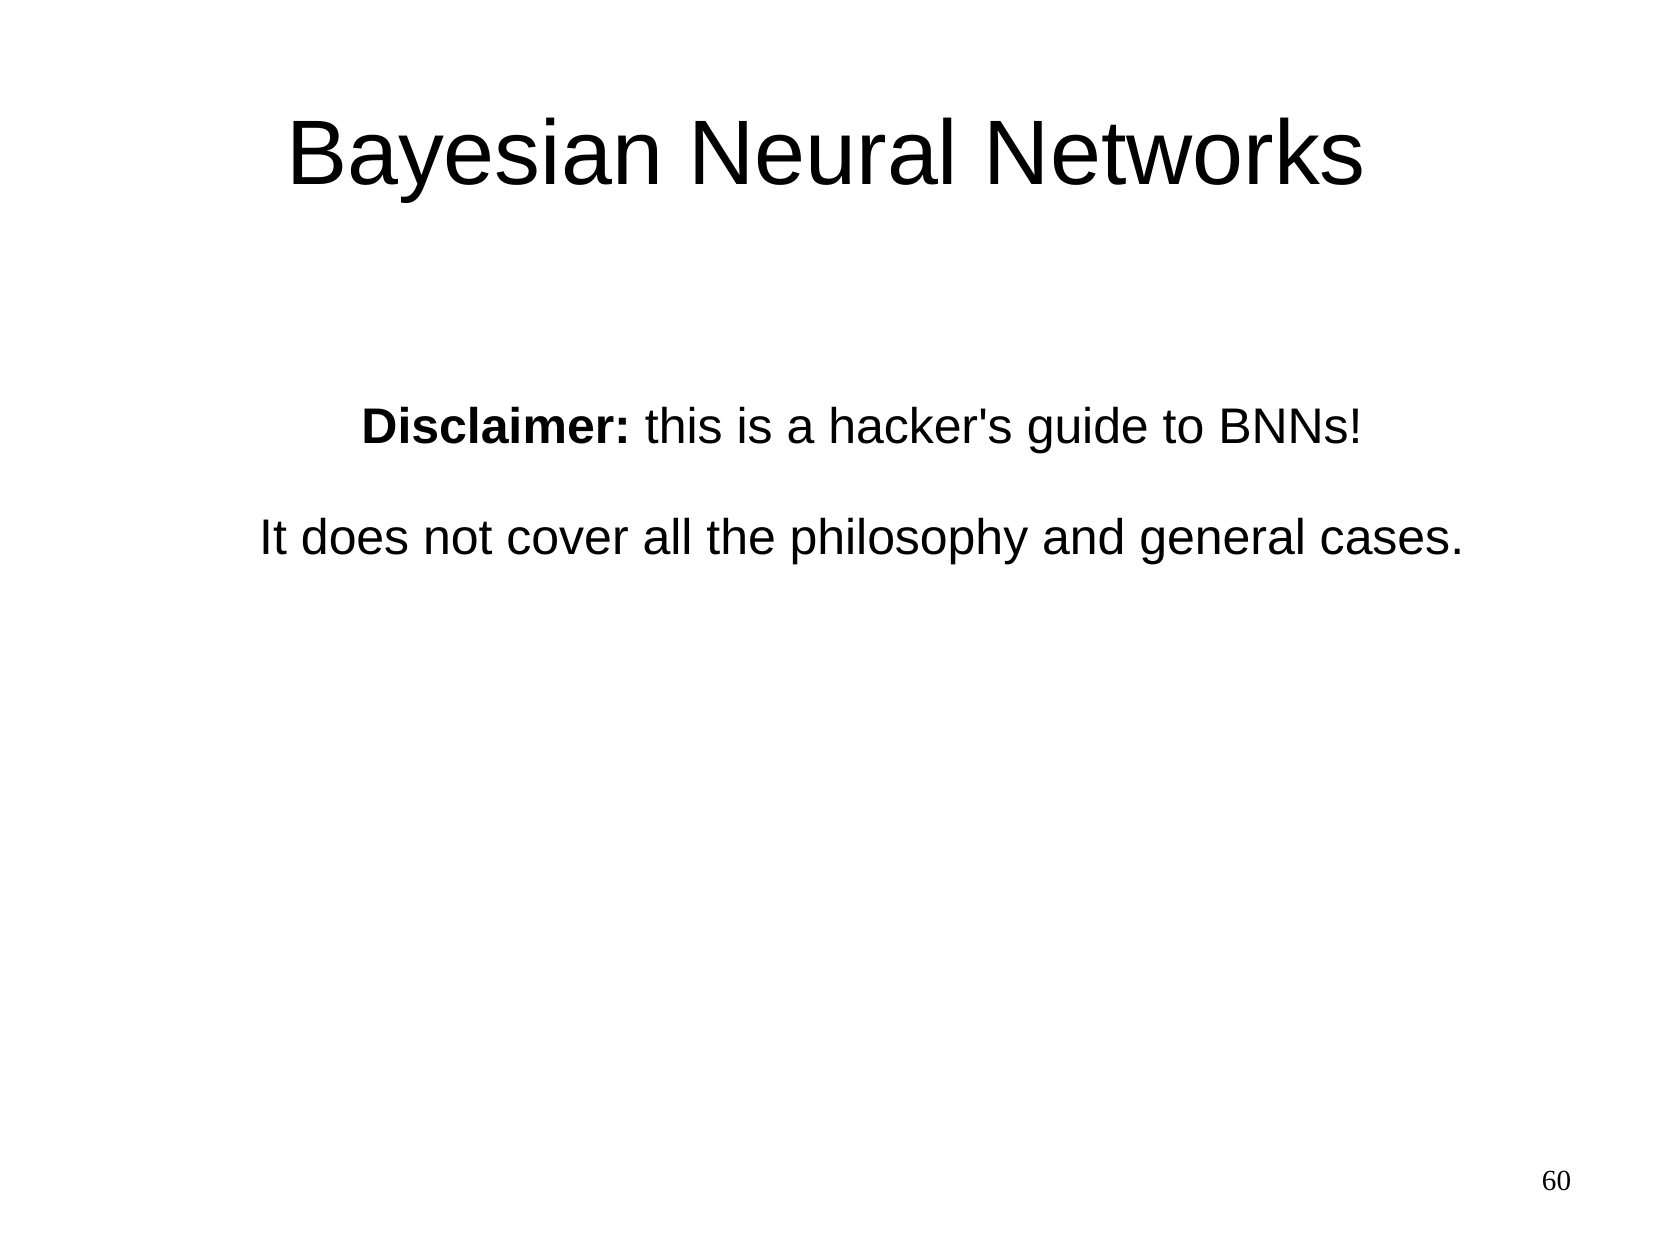

# Bayesian Neural Networks
Disclaimer: this is a hacker's guide to BNNs!
It does not cover all the philosophy and general cases.
60